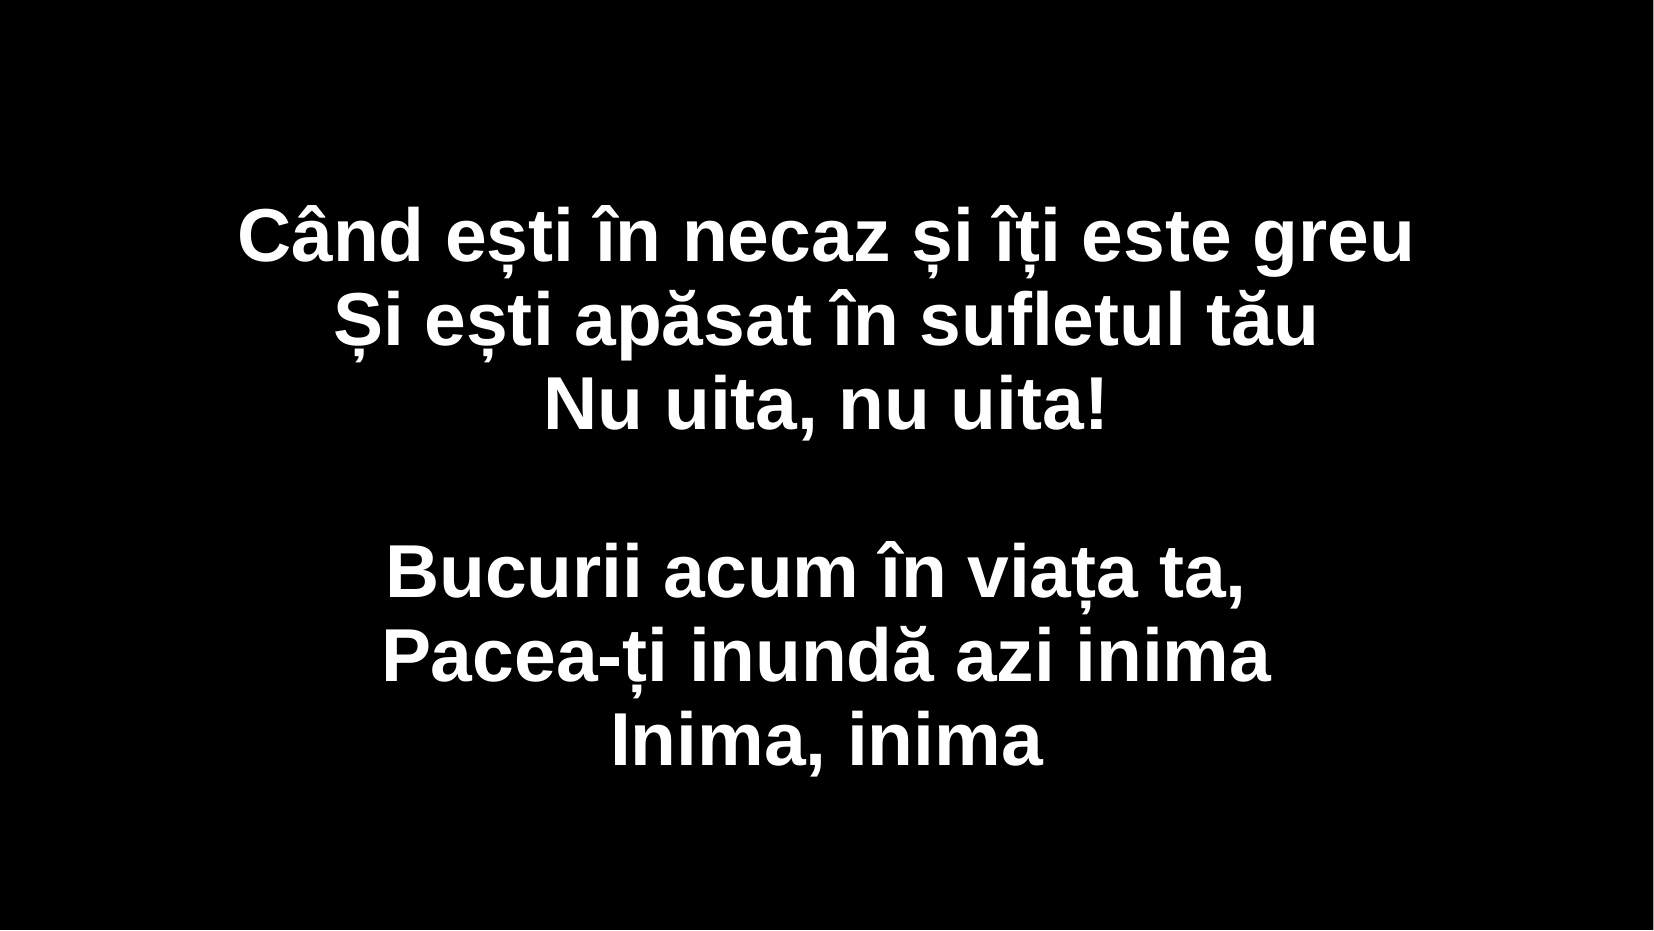

# Când ești în necaz și îți este greu
Și ești apăsat în sufletul tău
Nu uita, nu uita!
Bucurii acum în viața ta,
Pacea-ți inundă azi inima
Inima, inima